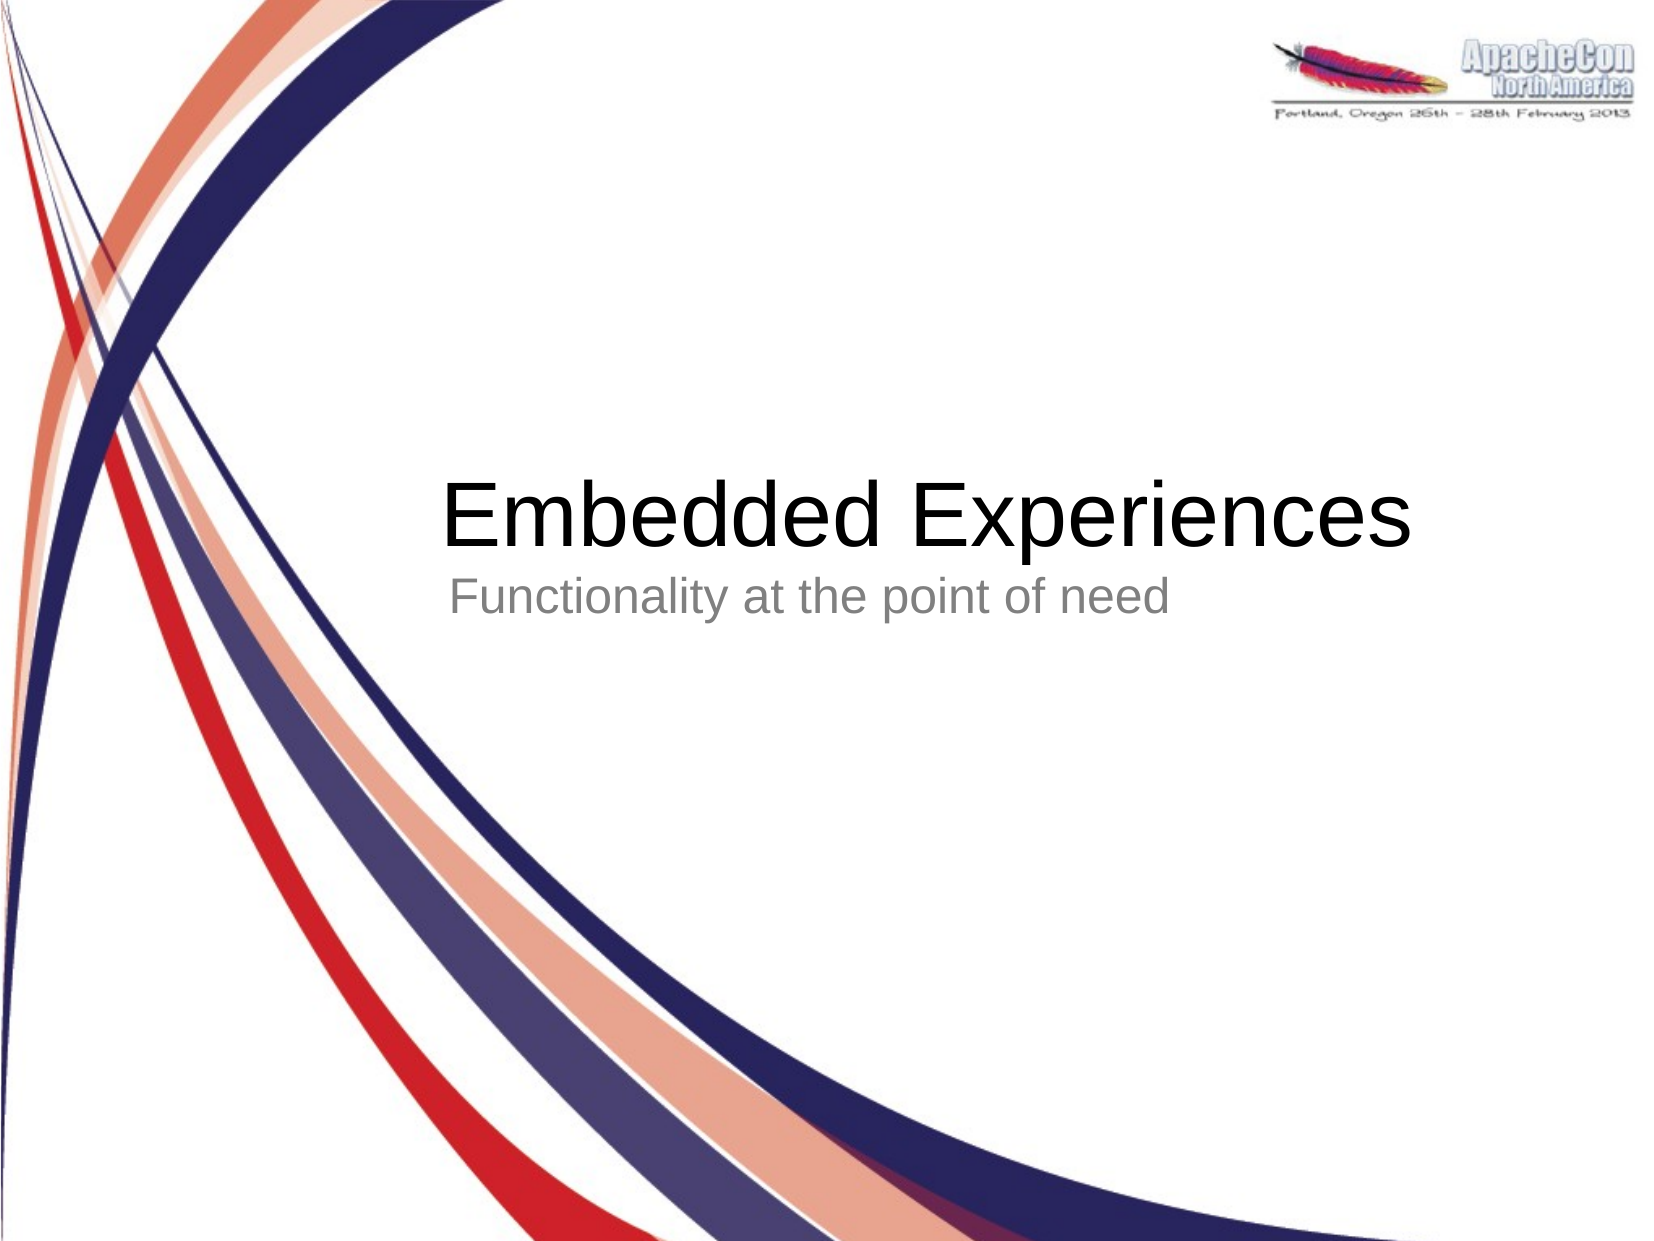

# Embedded Experiences
Functionality at the point of need